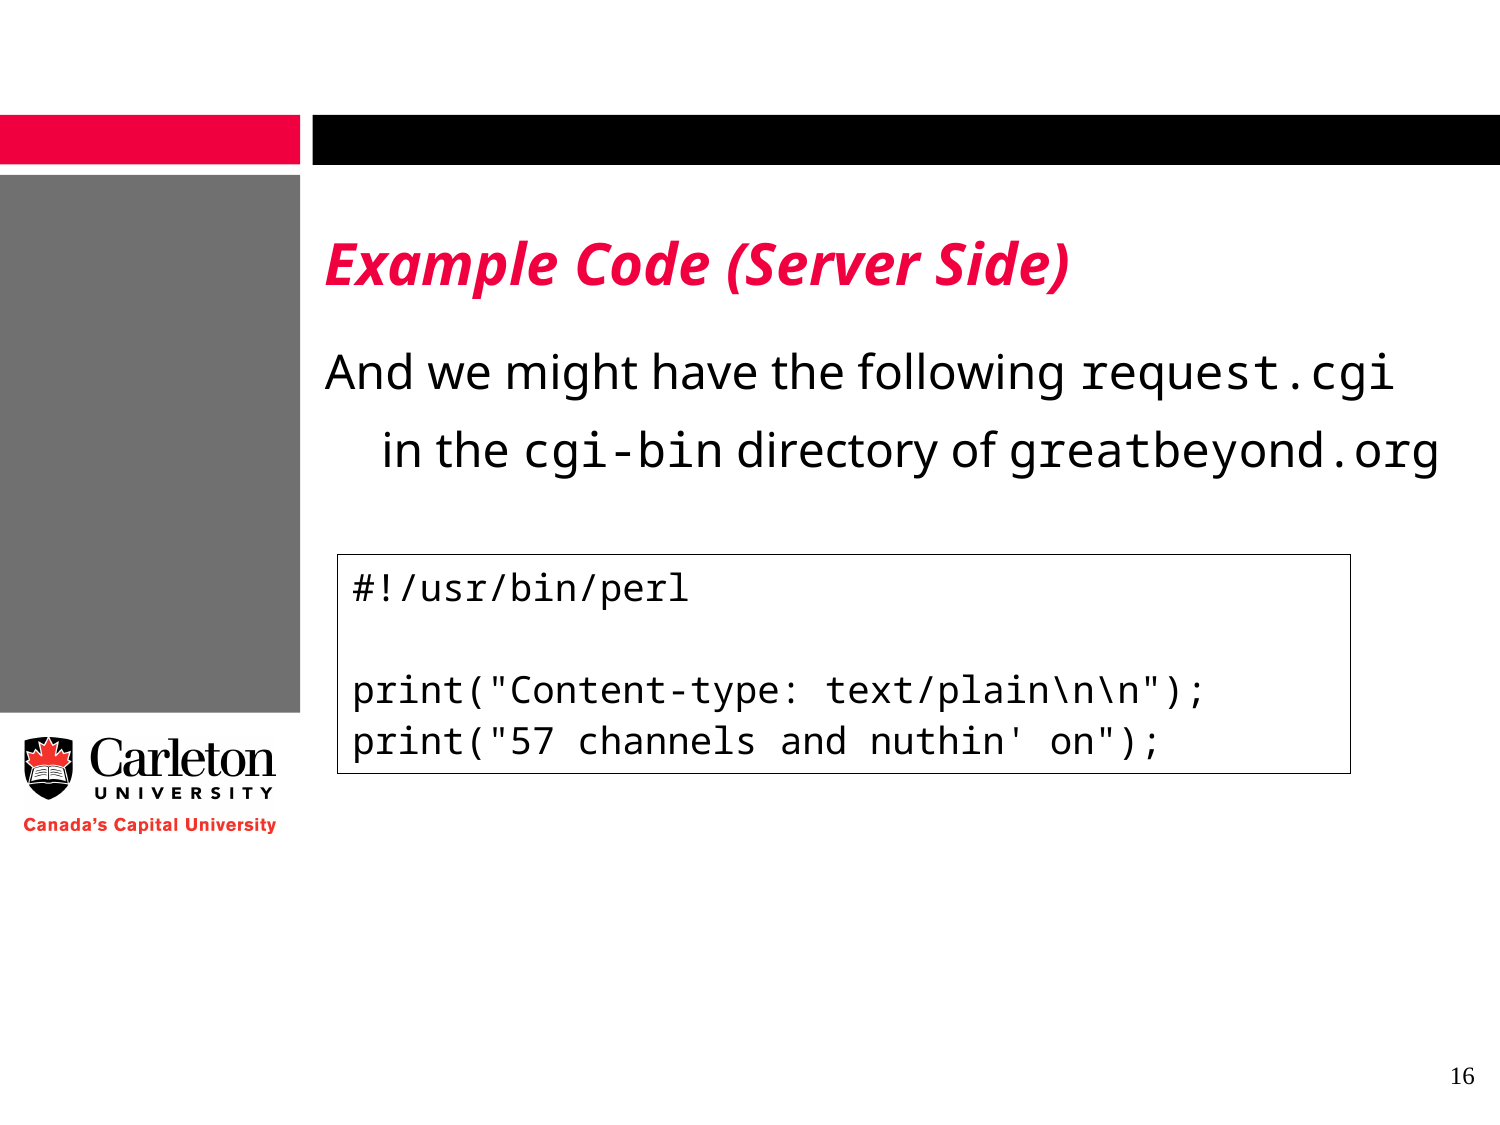

# Example Code (Server Side)
And we might have the following request.cgi in the cgi-bin directory of greatbeyond.org
#!/usr/bin/perl
print("Content-type: text/plain\n\n");
print("57 channels and nuthin' on");
16